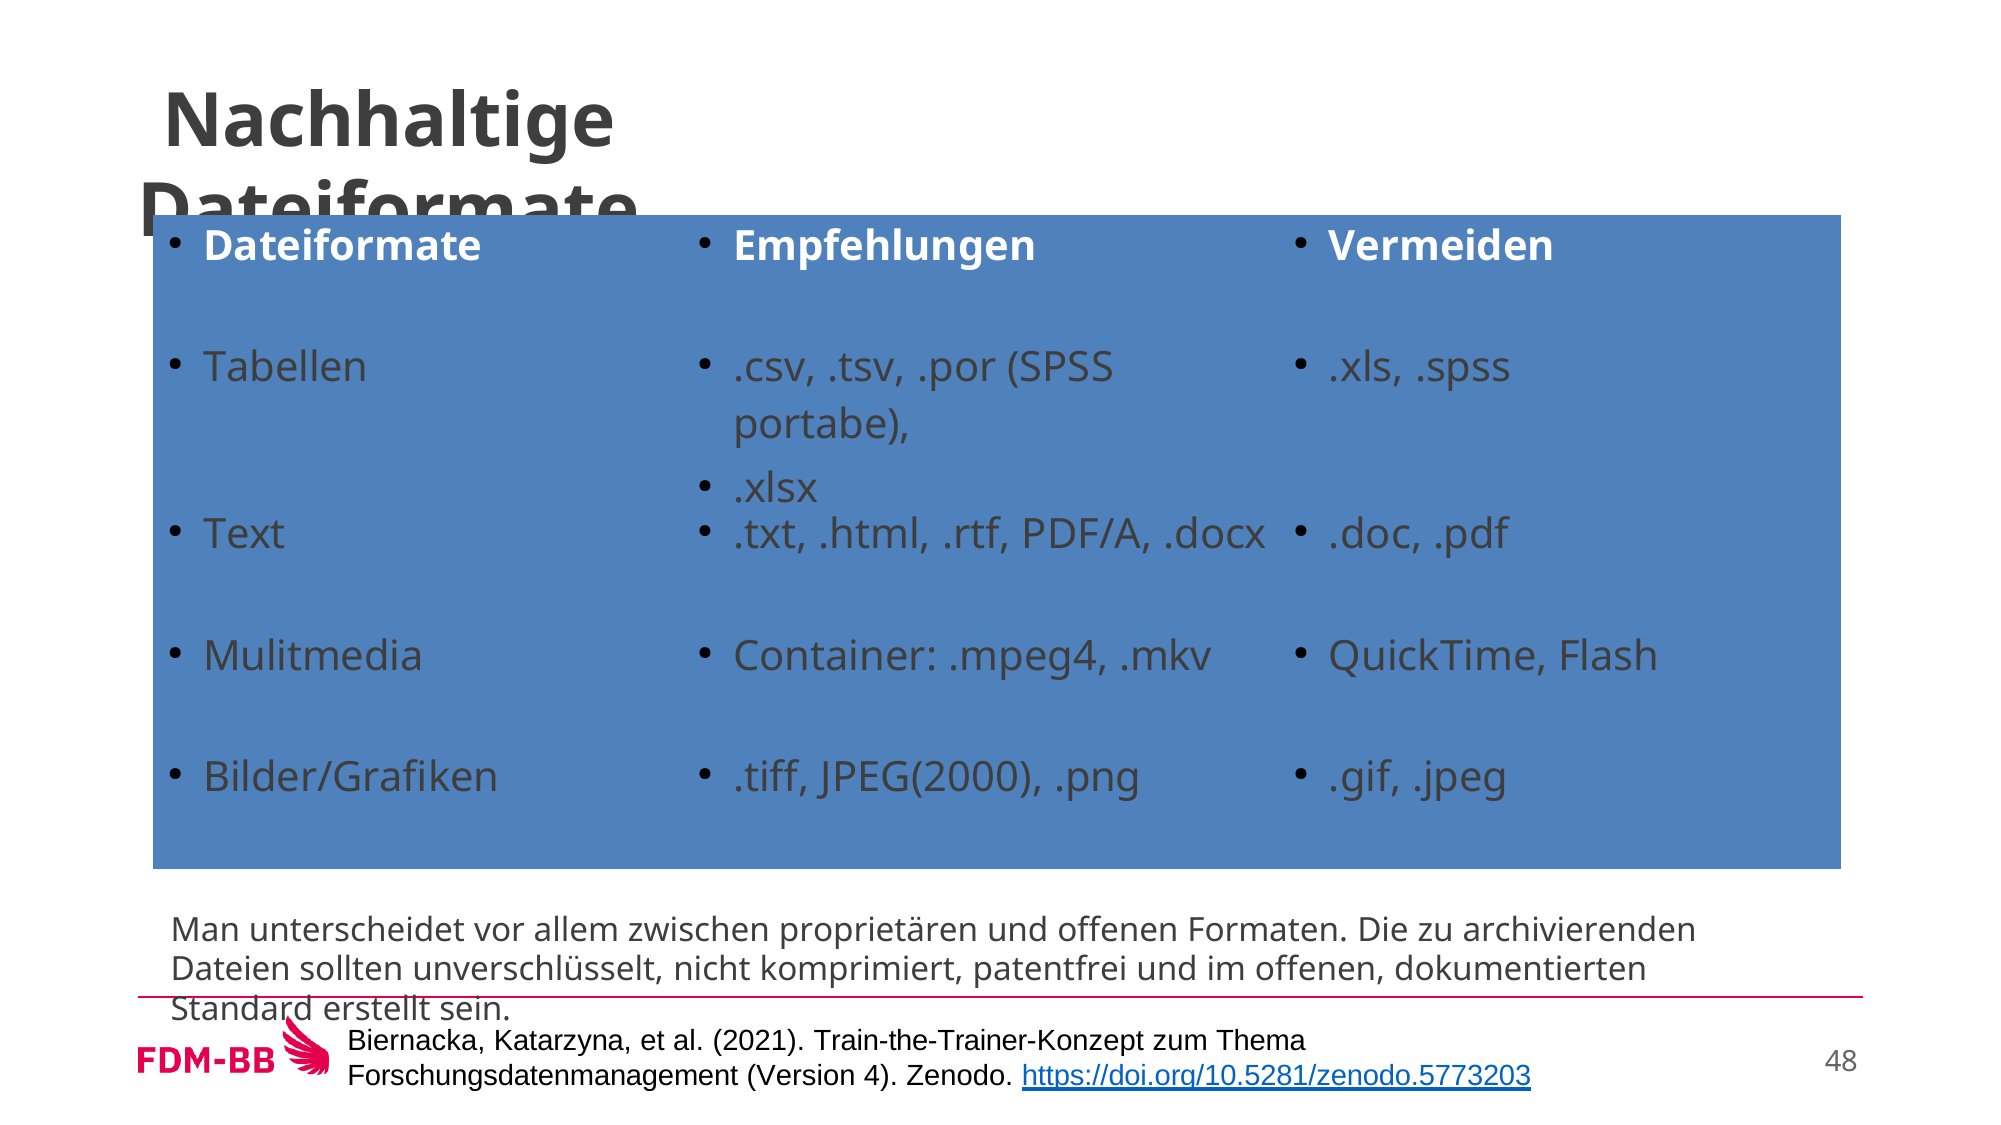

# Nachhaltige Dateiformate
| Dateiformate | Empfehlungen | Vermeiden |
| --- | --- | --- |
| Tabellen | .csv, .tsv, .por (SPSS portabe), .xlsx | .xls, .spss |
| Text | .txt, .html, .rtf, PDF/A, .docx | .doc, .pdf |
| Mulitmedia | Container: .mpeg4, .mkv | QuickTime, Flash |
| Bilder/Grafiken | .tiff, JPEG(2000), .png | .gif, .jpeg |
Man unterscheidet vor allem zwischen proprietären und offenen Formaten. Die zu archivierenden Dateien sollten unverschlüsselt, nicht komprimiert, patentfrei und im offenen, dokumentierten Standard erstellt sein.
Biernacka, Katarzyna, et al. (2021). Train-the-Trainer-Konzept zum Thema Forschungsdatenmanagement (Version 4). Zenodo. https://doi.org/10.5281/zenodo.5773203
48